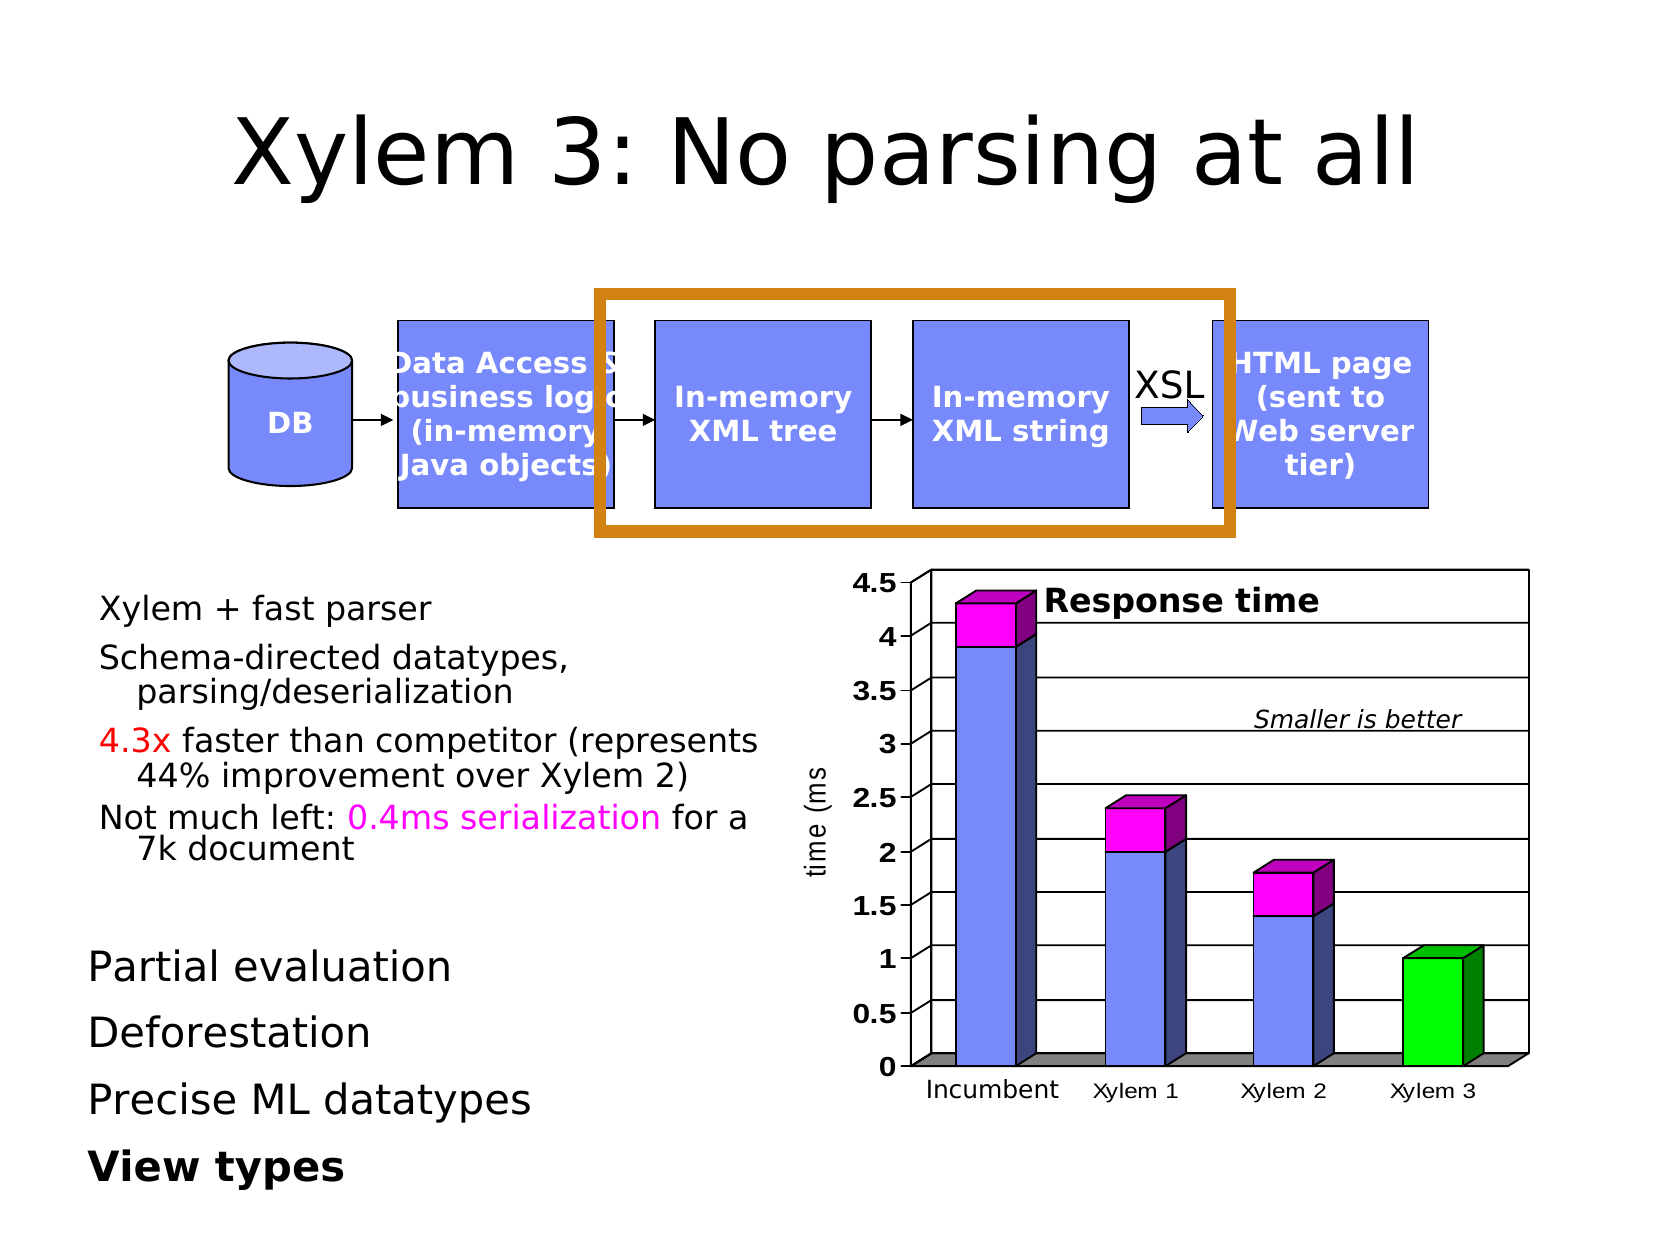

# Xylem 3: No parsing at all
Data Access &
business logic
(in-memory
Java objects)
In-memory
XML tree
In-memory
XML string
HTML page
(sent to
Web server
tier)
DB
XSL
Response time
Xylem + fast parser
Schema-directed datatypes, parsing/deserialization
4.3x faster than competitor (represents 44% improvement over Xylem 2)
Not much left: 0.4ms serialization for a 7k document
Smaller is better
Partial evaluation
Deforestation
Precise ML datatypes
View types
Incumbent